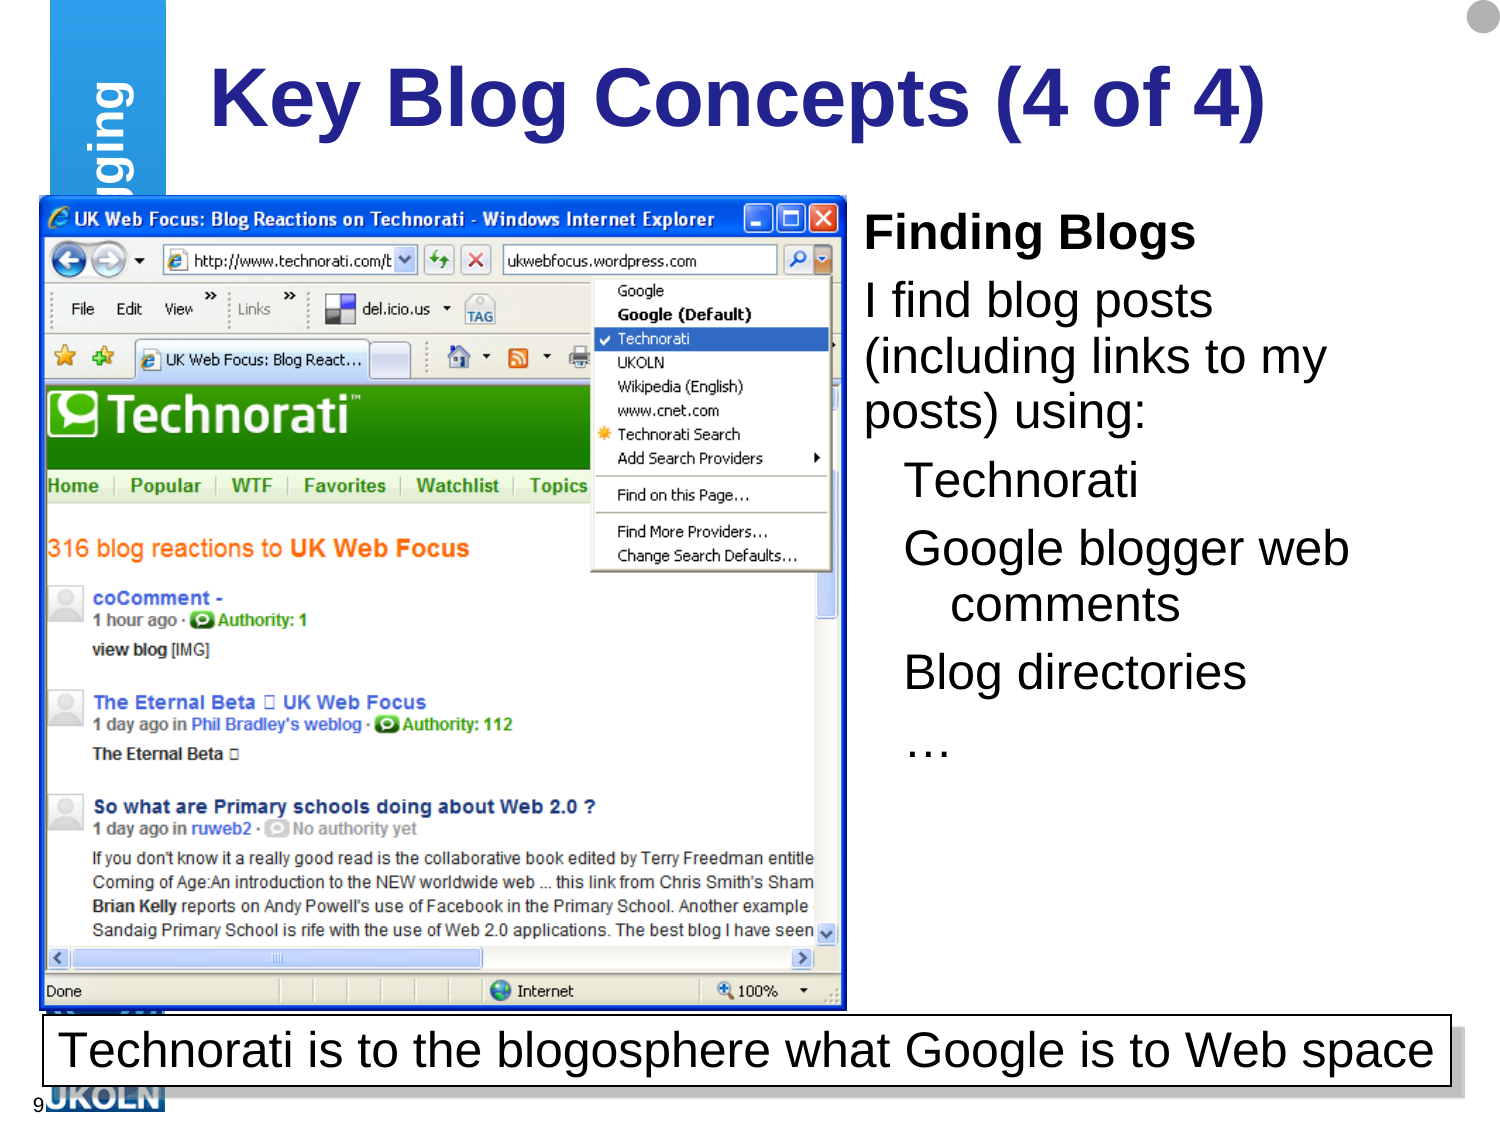

# Key Blog Concepts (4 of 4)
Blogging
Finding Blogs
I find blog posts (including links to my posts) using:
Technorati
Google blogger web comments
Blog directories
…
Technorati is to the blogosphere what Google is to Web space
9